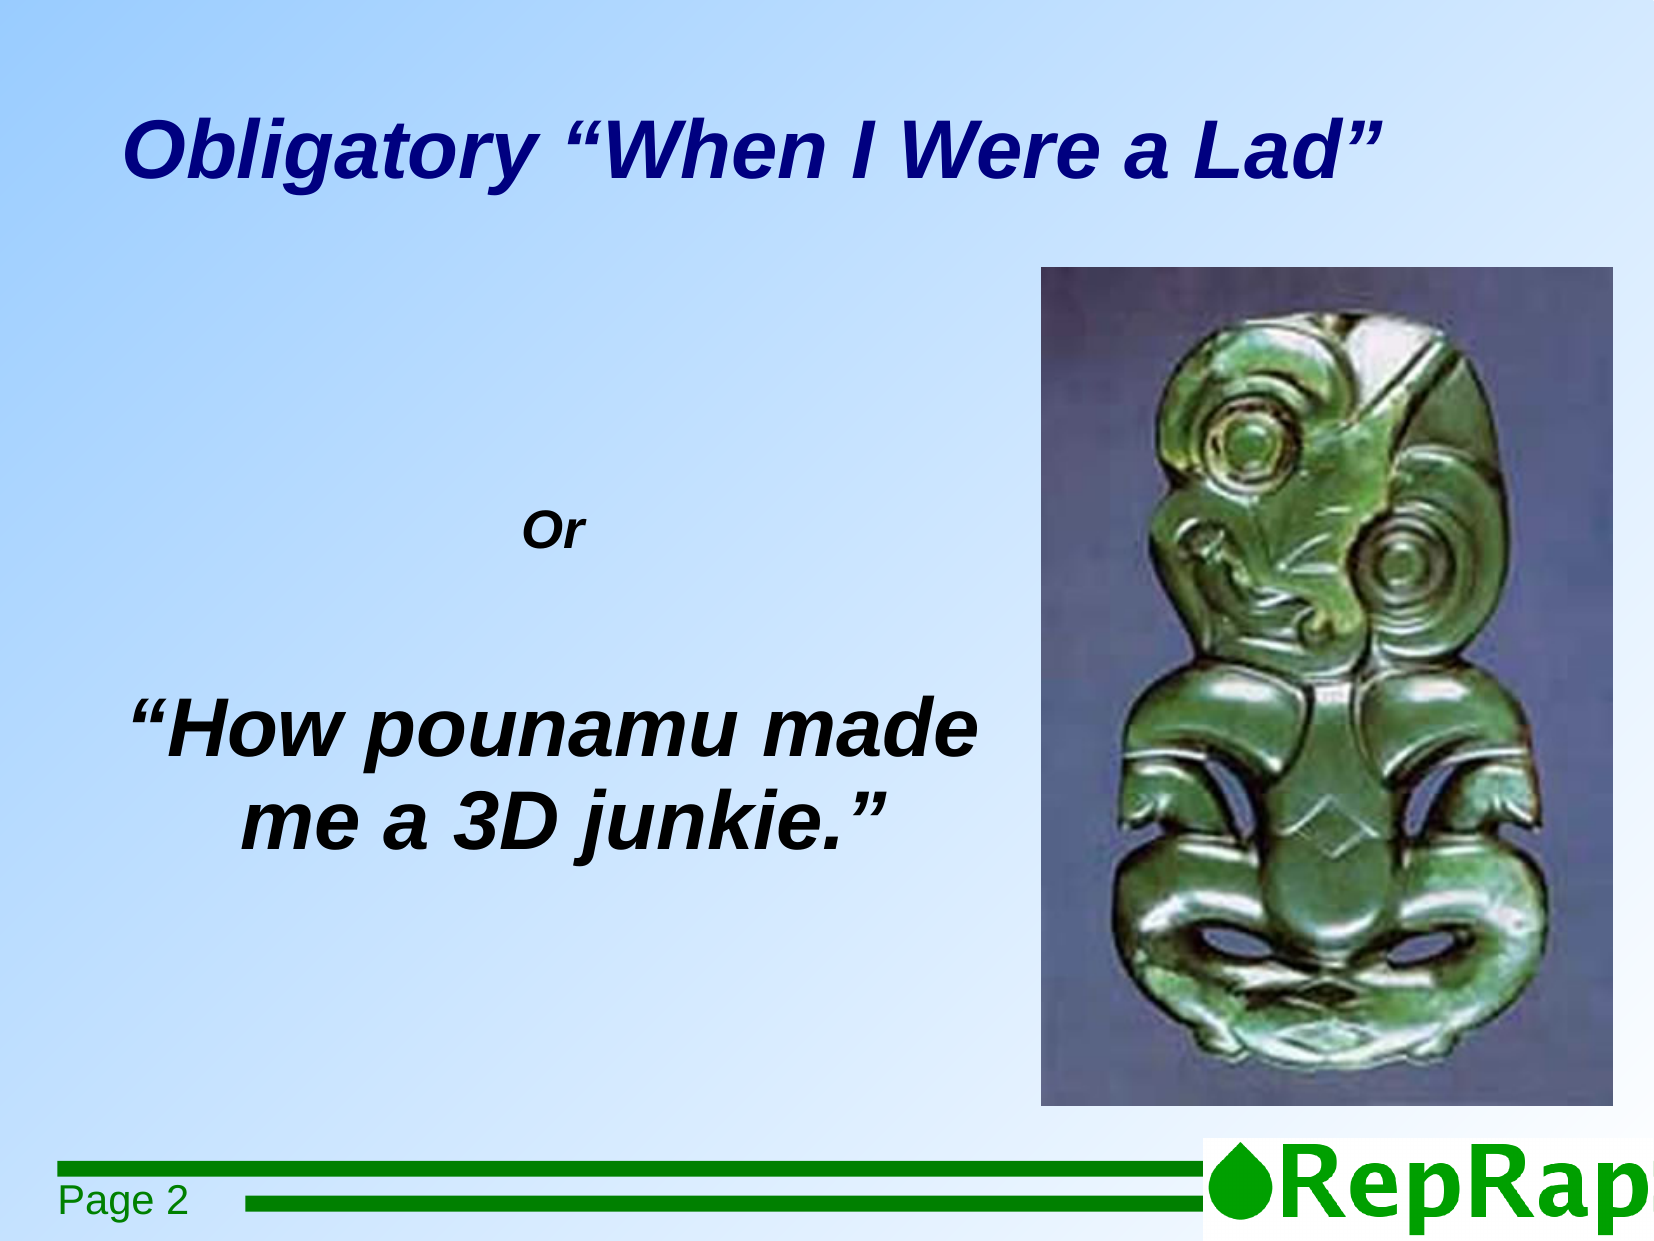

# Obligatory “When I Were a Lad”
Or
“How pounamu made
 me a 3D junkie.”